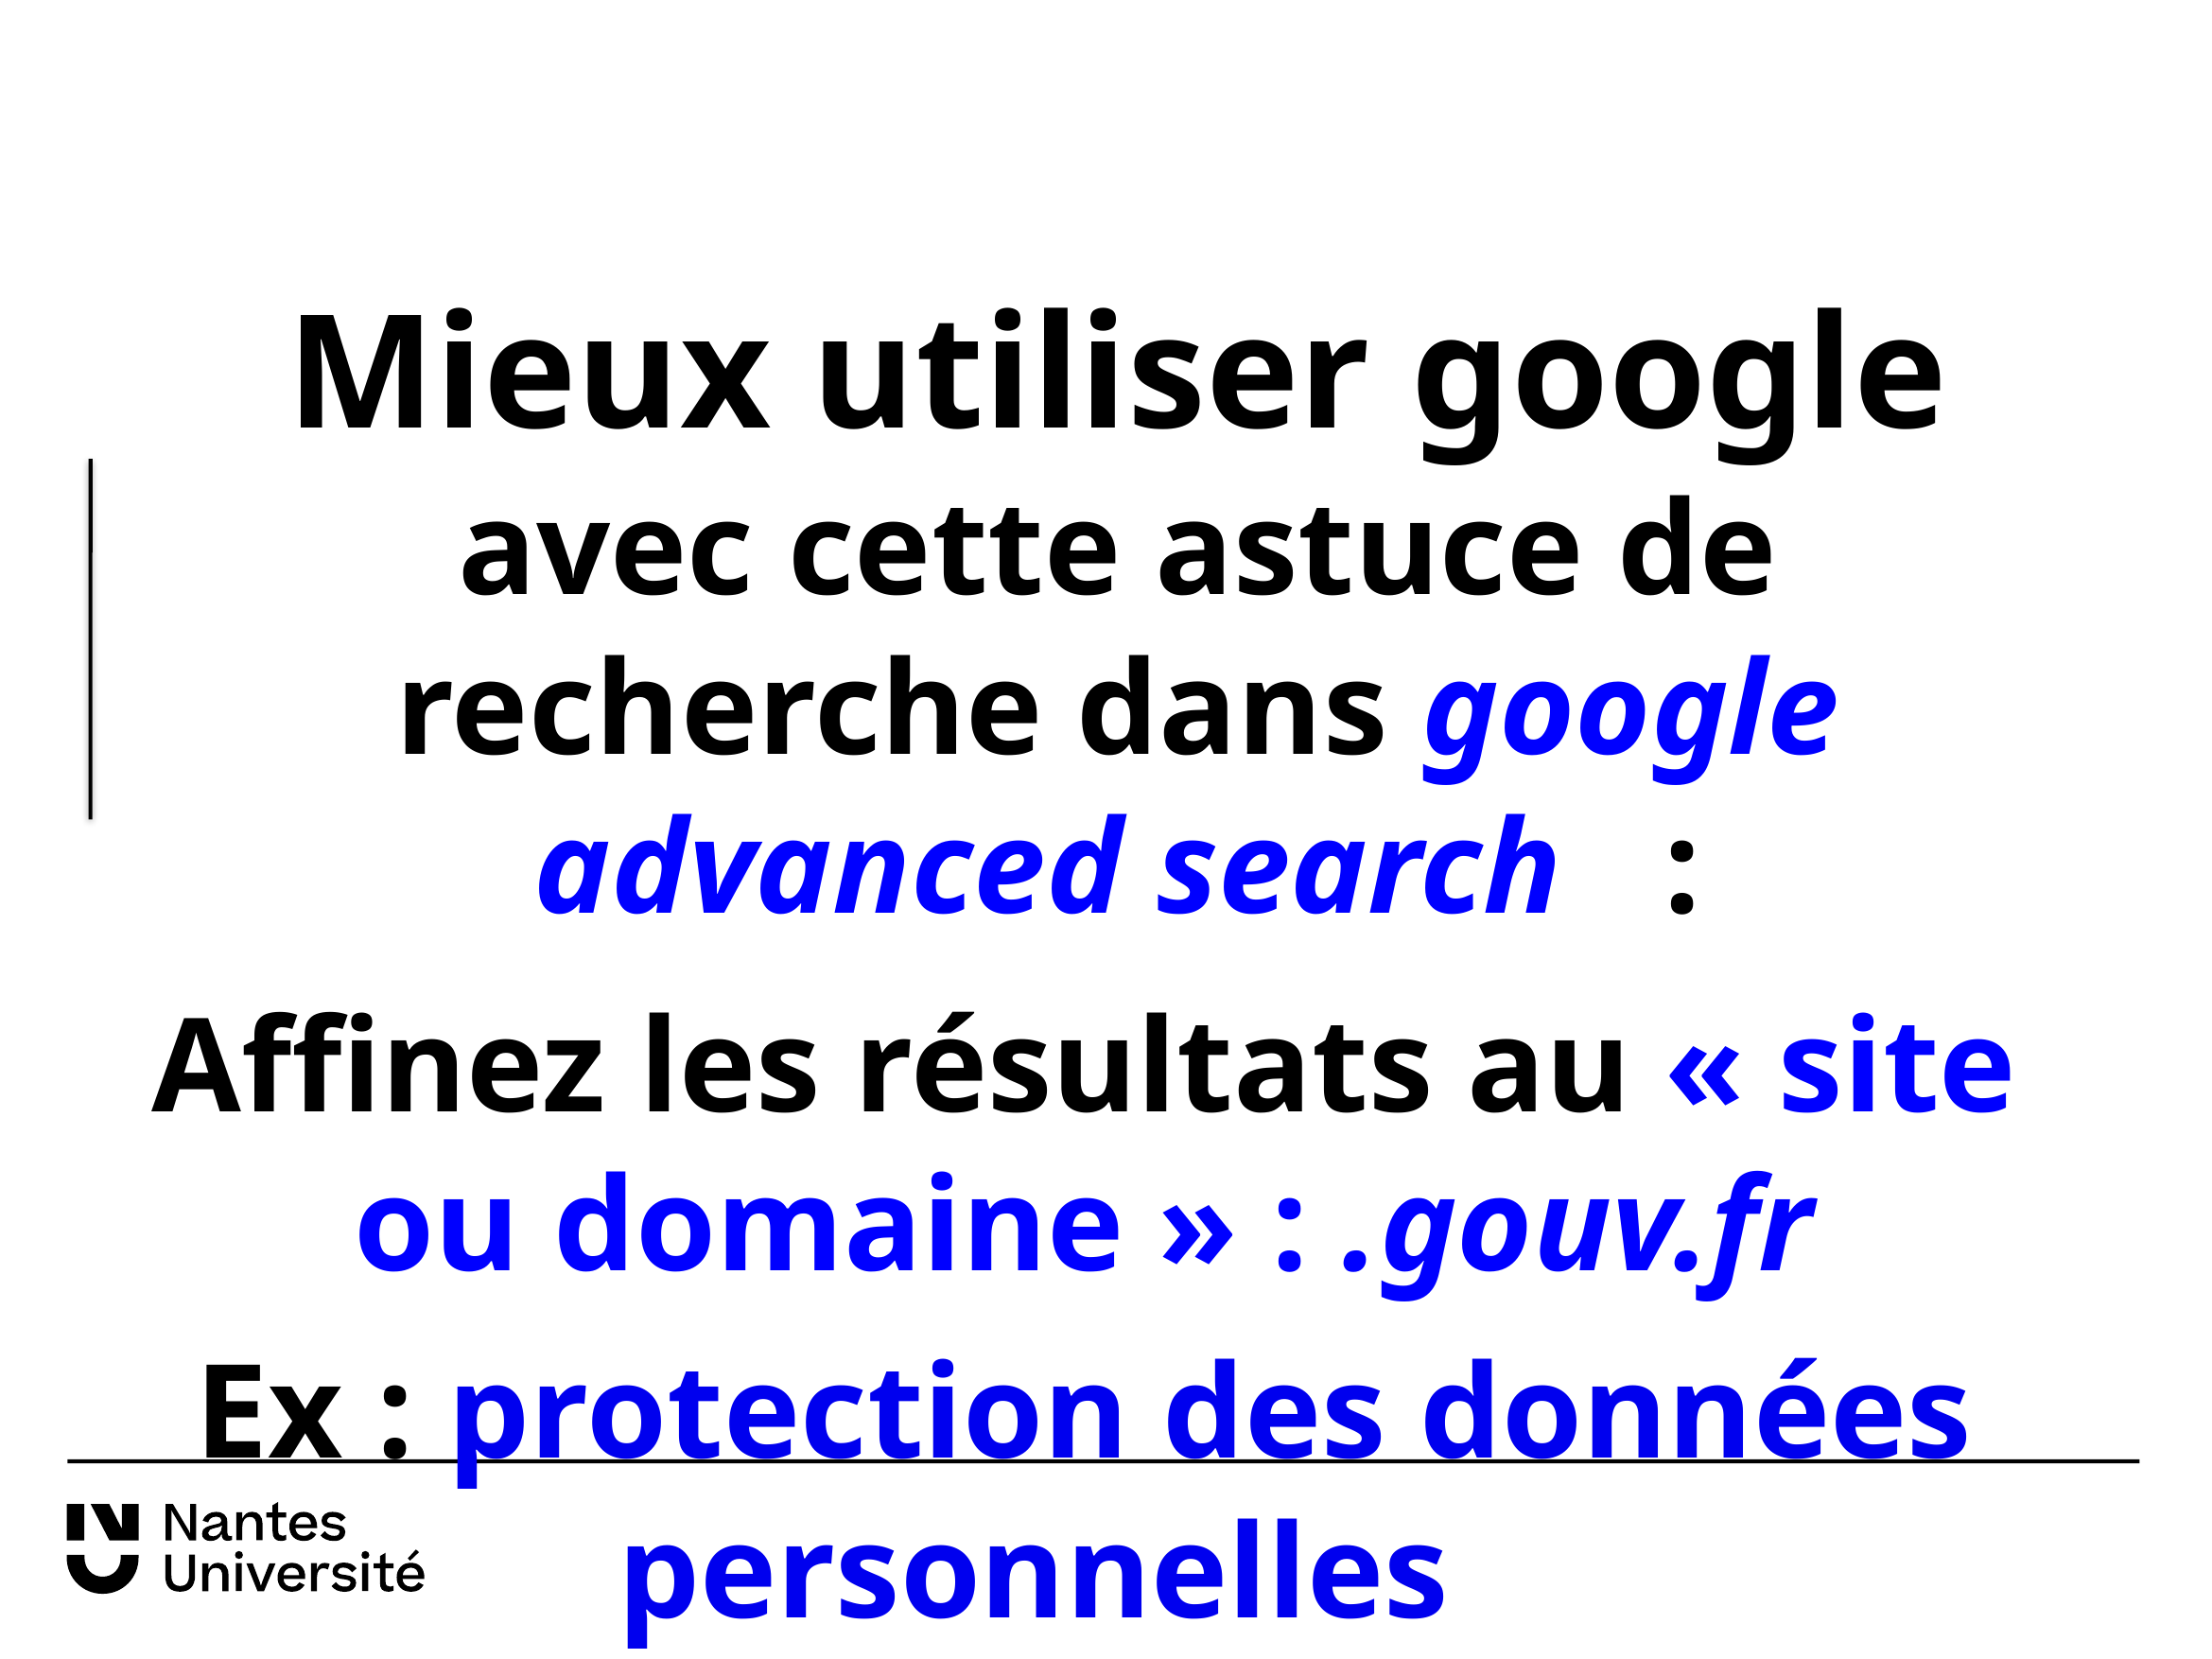

# Mieux utiliser google avec cette astuce de recherche dans google advanced search  :
Affinez les résultats au « site ou domaine » : .gouv.fr
Ex : protection des données personnelles